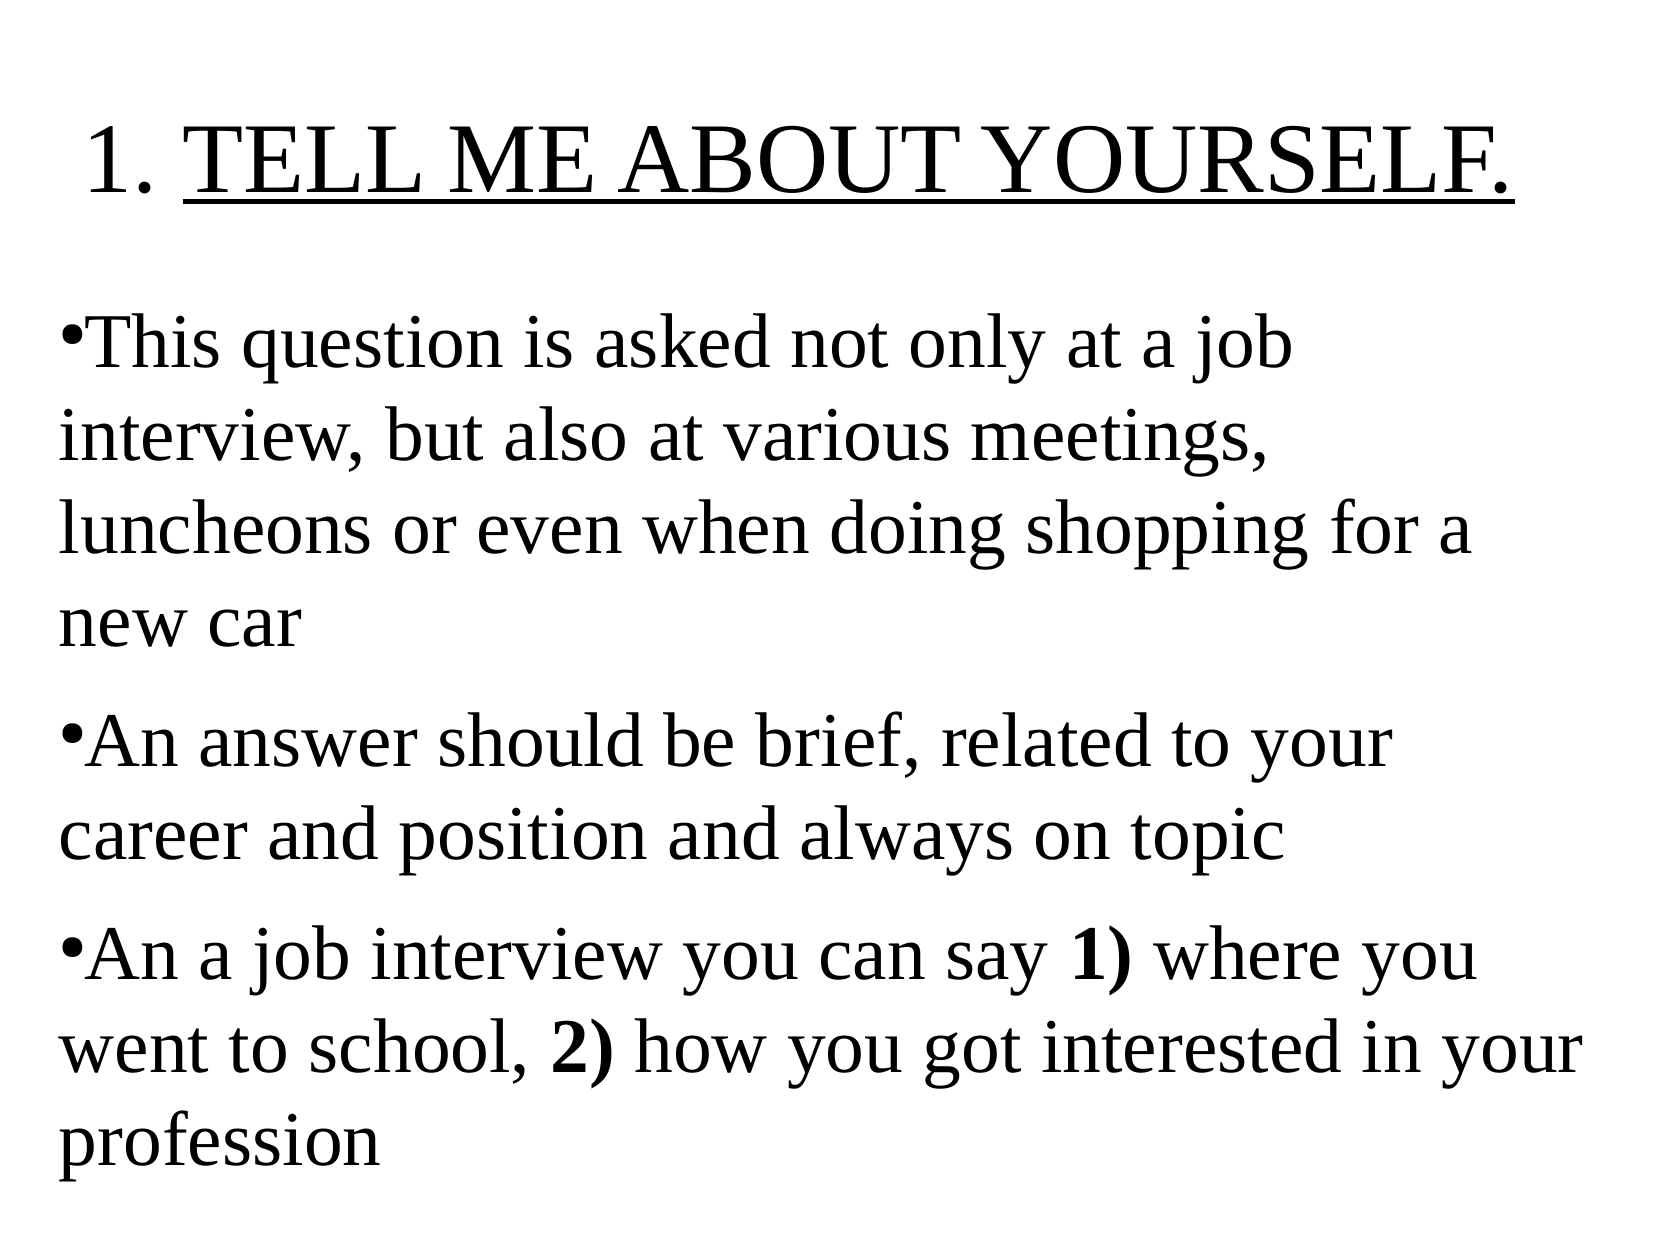

# 1. TELL ME ABOUT YOURSELF.
This question is asked not only at a job interview, but also at various meetings, luncheons or even when doing shopping for a new car
An answer should be brief, related to your career and position and always on topic
An a job interview you can say 1) where you went to school, 2) how you got interested in your profession